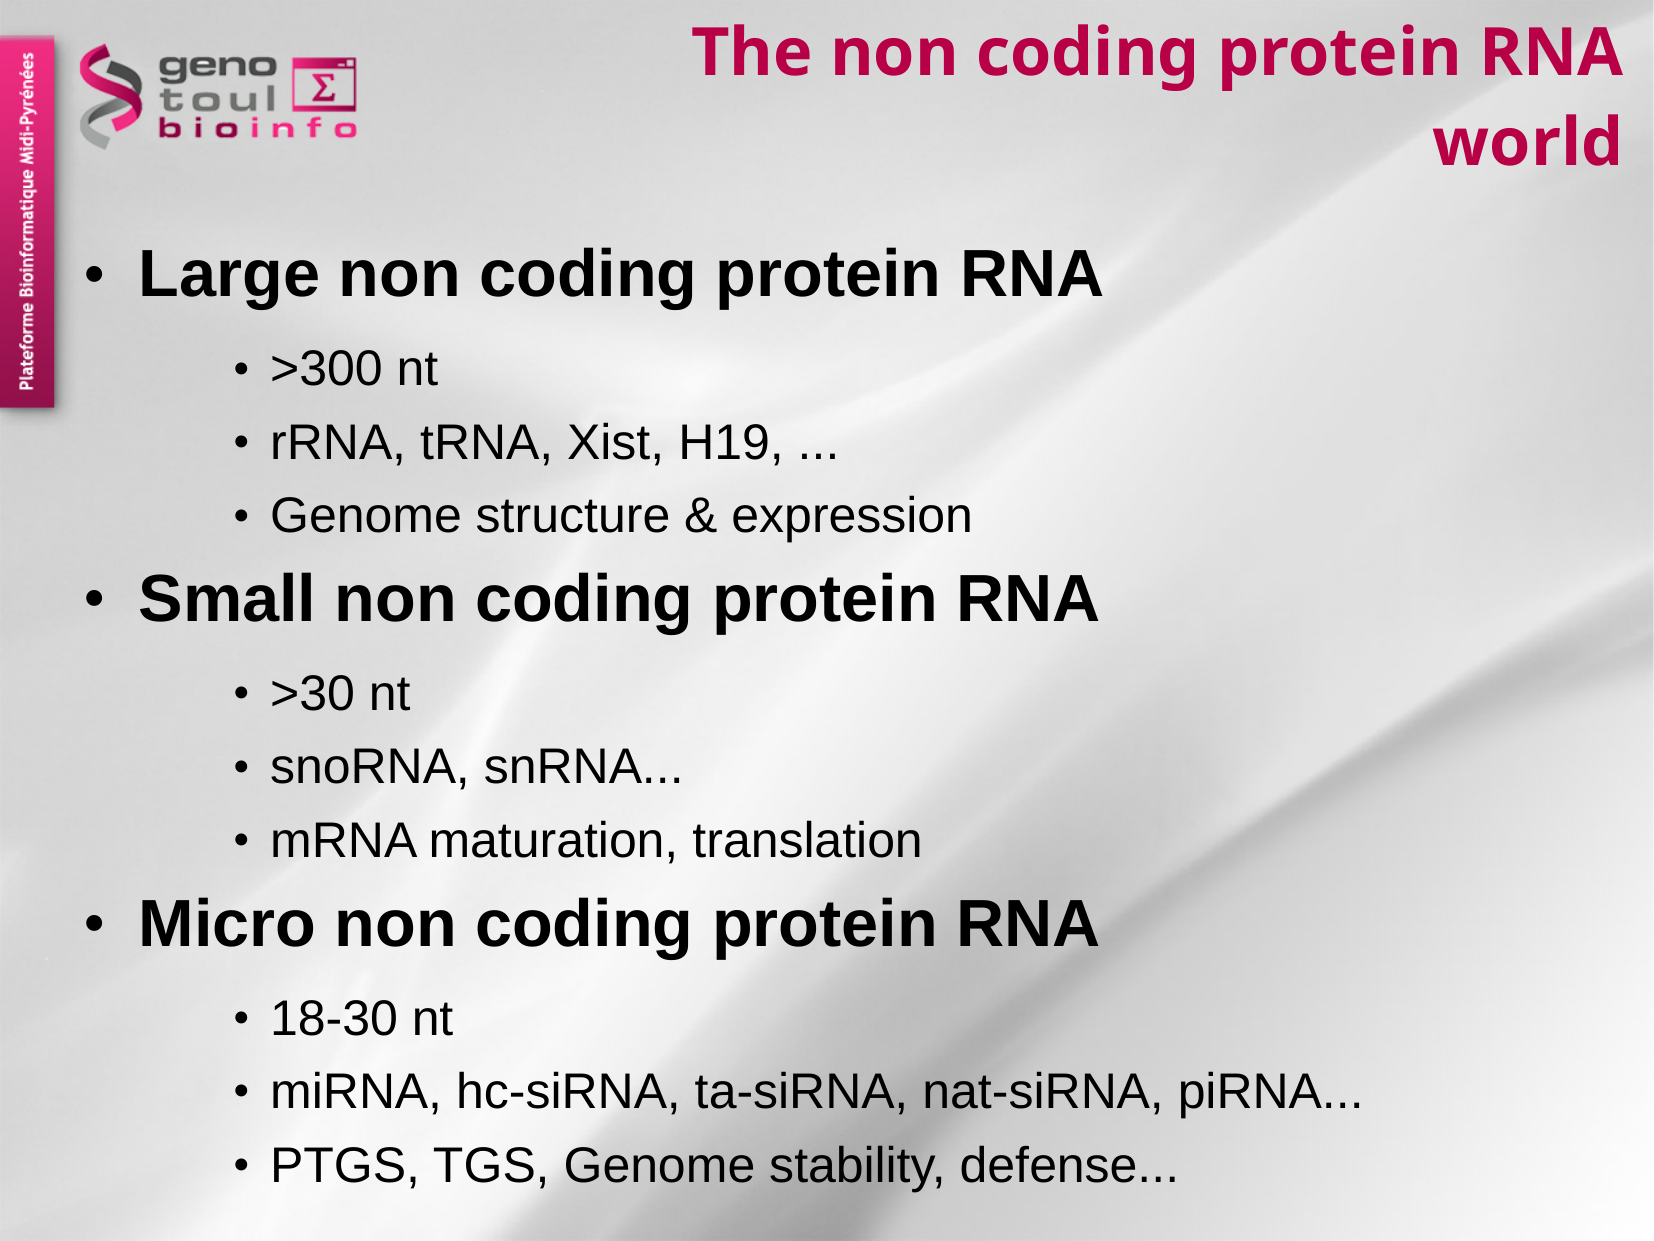

The non coding protein RNA world
# Large non coding protein RNA
>300 nt
rRNA, tRNA, Xist, H19, ...
Genome structure & expression
Small non coding protein RNA
>30 nt
snoRNA, snRNA...
mRNA maturation, translation
Micro non coding protein RNA
18-30 nt
miRNA, hc-siRNA, ta-siRNA, nat-siRNA, piRNA...
PTGS, TGS, Genome stability, defense...